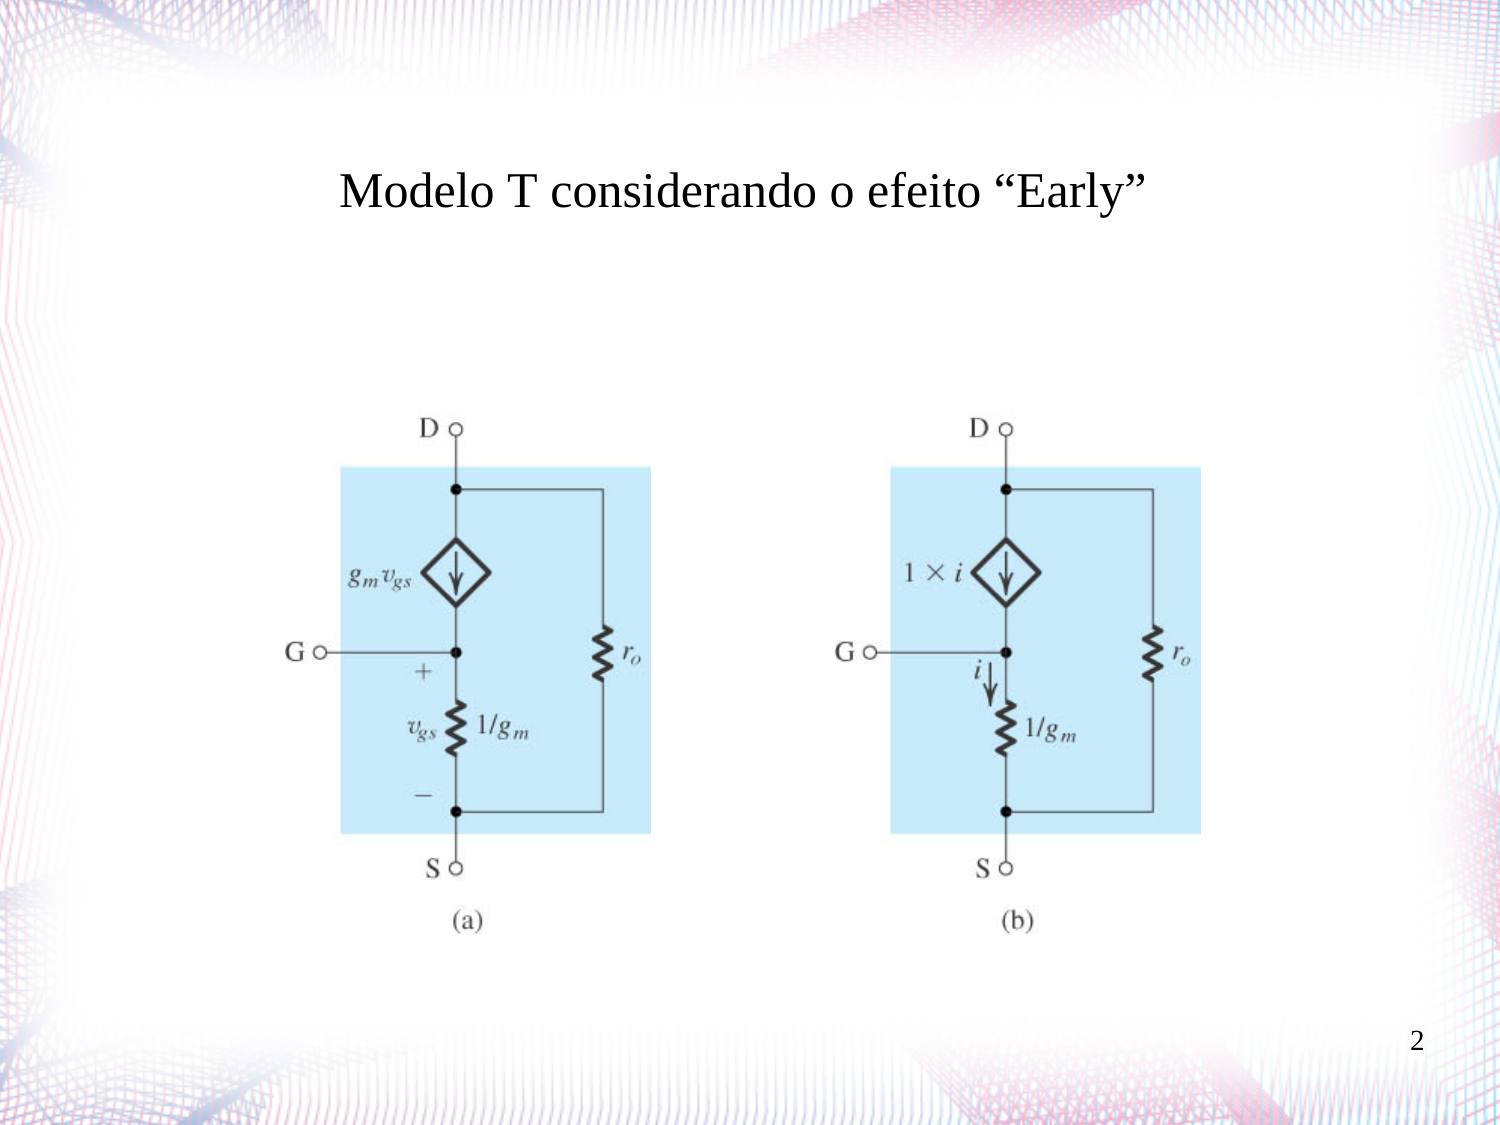

Modelo T considerando o efeito “Early”
2